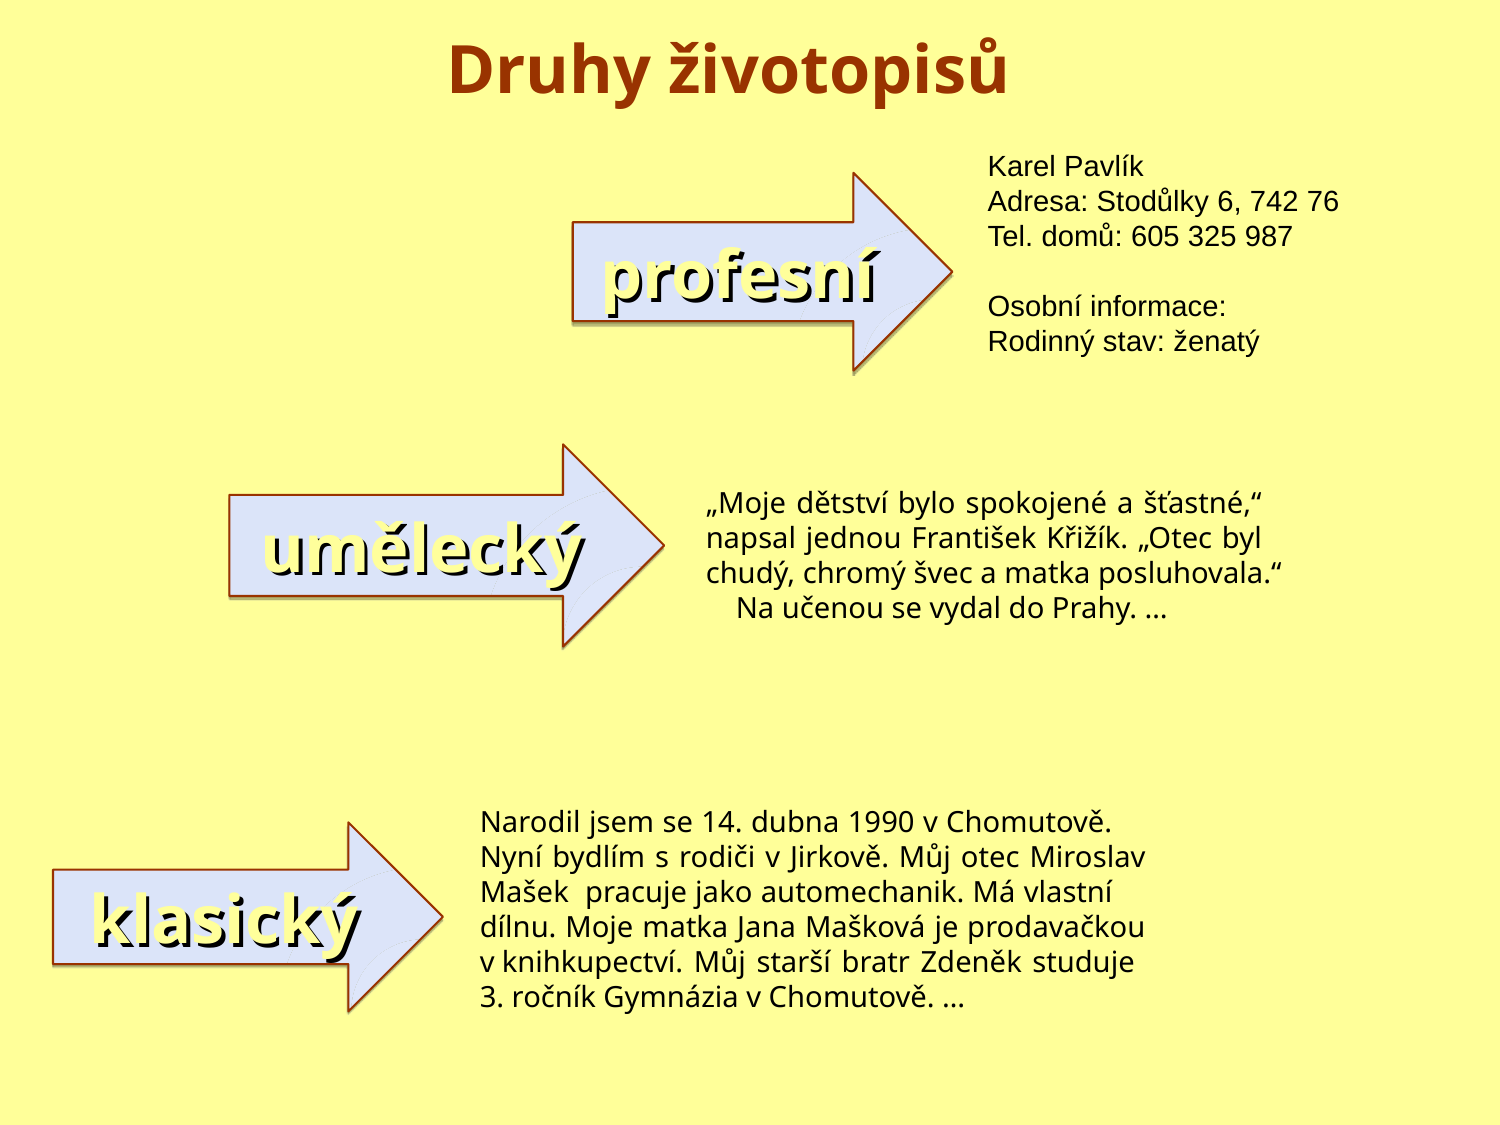

Druhy životopisů
Karel Pavlík
Adresa: Stodůlky 6, 742 76
Tel. domů: 605 325 987
Osobní informace:
Rodinný stav: ženatý
profesní
umělecký
„Moje dětství bylo spokojené a šťastné,“
napsal jednou František Křižík. „Otec byl
chudý, chromý švec a matka posluhovala.“
    Na učenou se vydal do Prahy. …
Narodil jsem se 14. dubna 1990 v Chomutově. Nyní bydlím s rodiči v Jirkově. Můj otec Miroslav Mašek pracuje jako automechanik. Má vlastní dílnu. Moje matka Jana Mašková je prodavačkou v knihkupectví. Můj starší bratr Zdeněk studuje
3. ročník Gymnázia v Chomutově. …
klasický